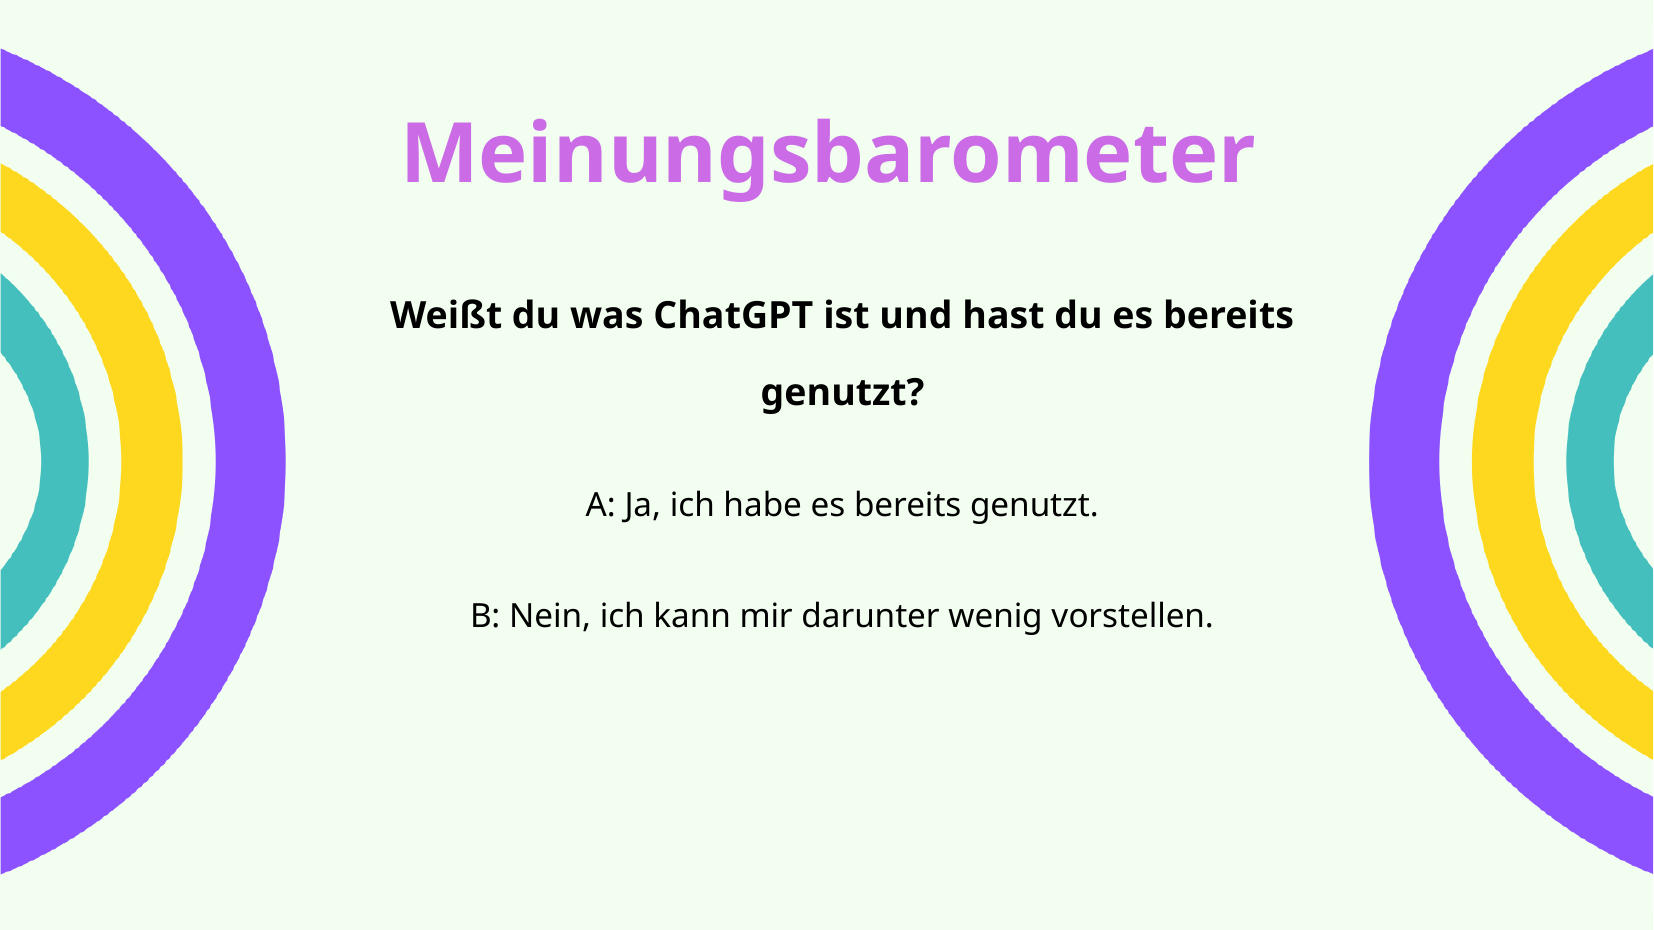

Meinungsbarometer
Weißt du was ChatGPT ist und hast du es bereits genutzt?
A: Ja, ich habe es bereits genutzt.
B: Nein, ich kann mir darunter wenig vorstellen.